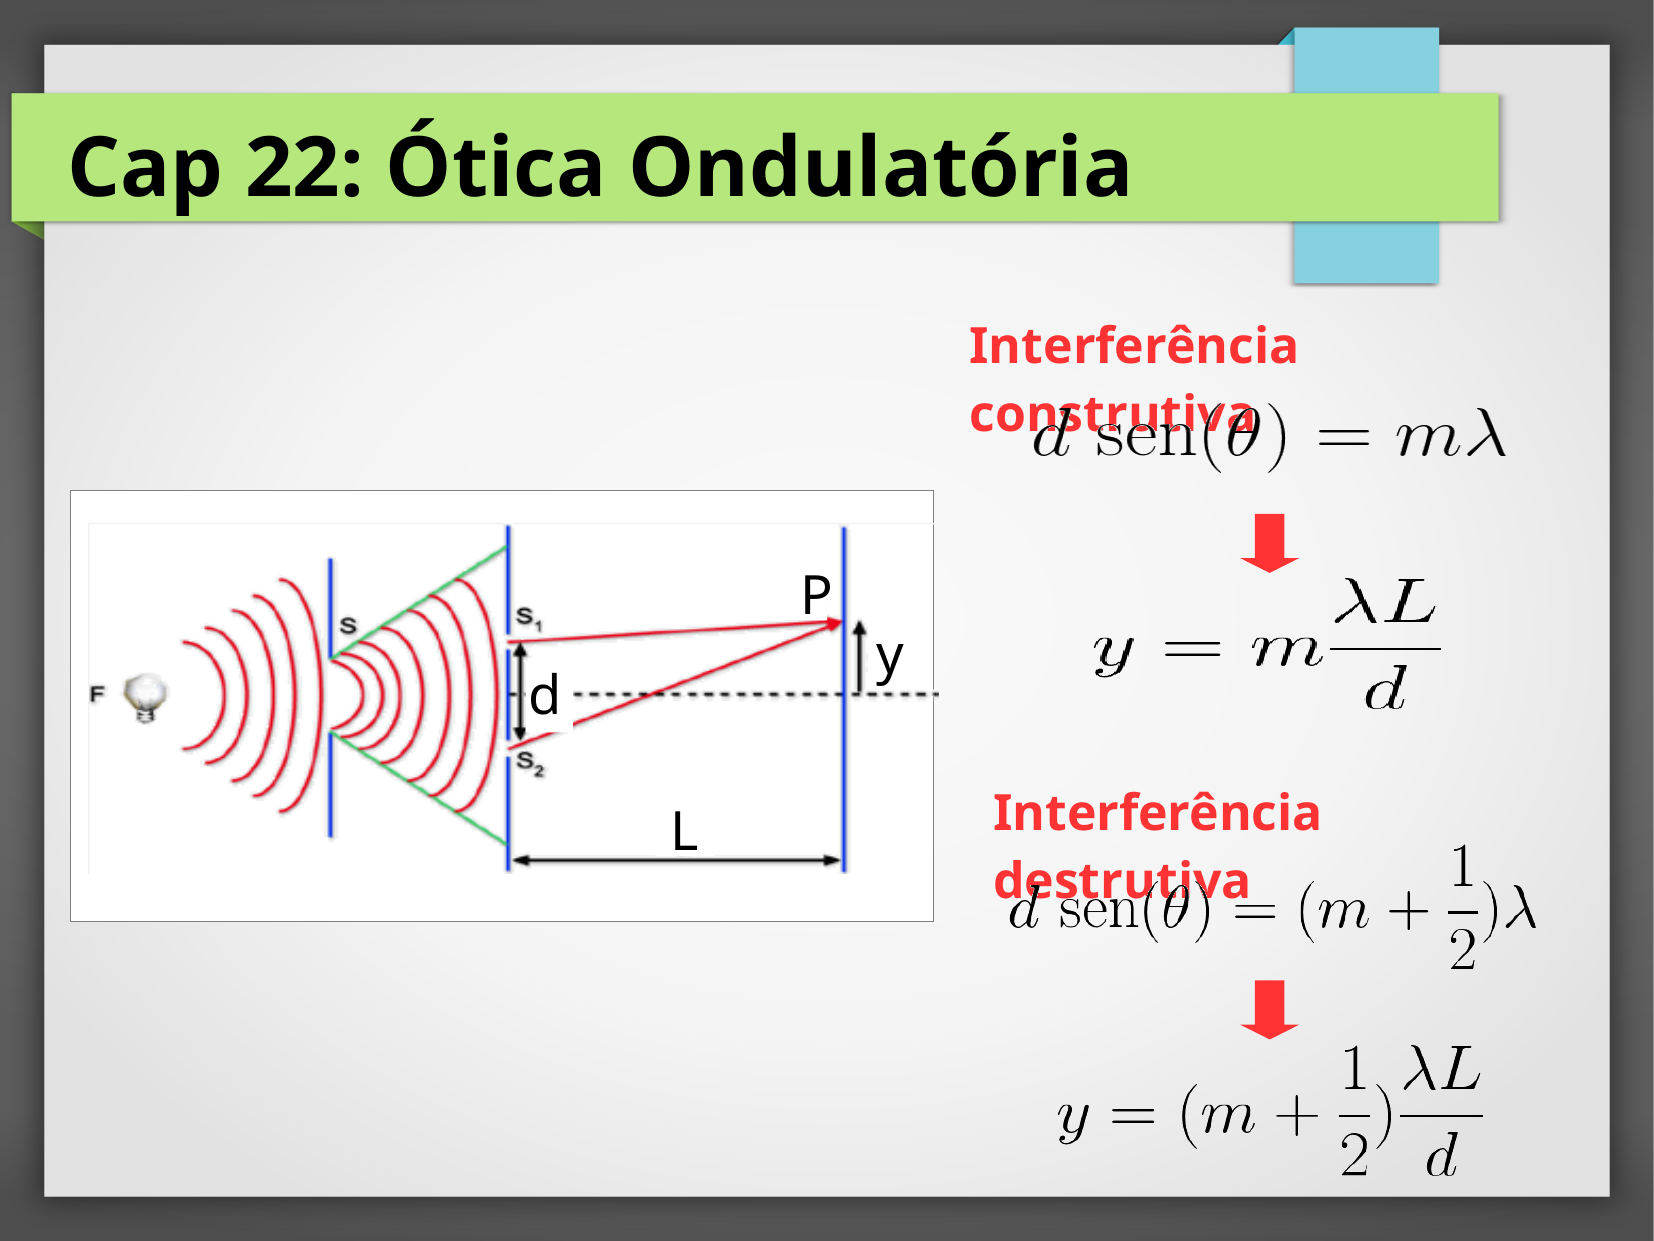

Cap 22: Ótica Ondulatória
Interferência construtiva
P
y
d
Interferência destrutiva
L